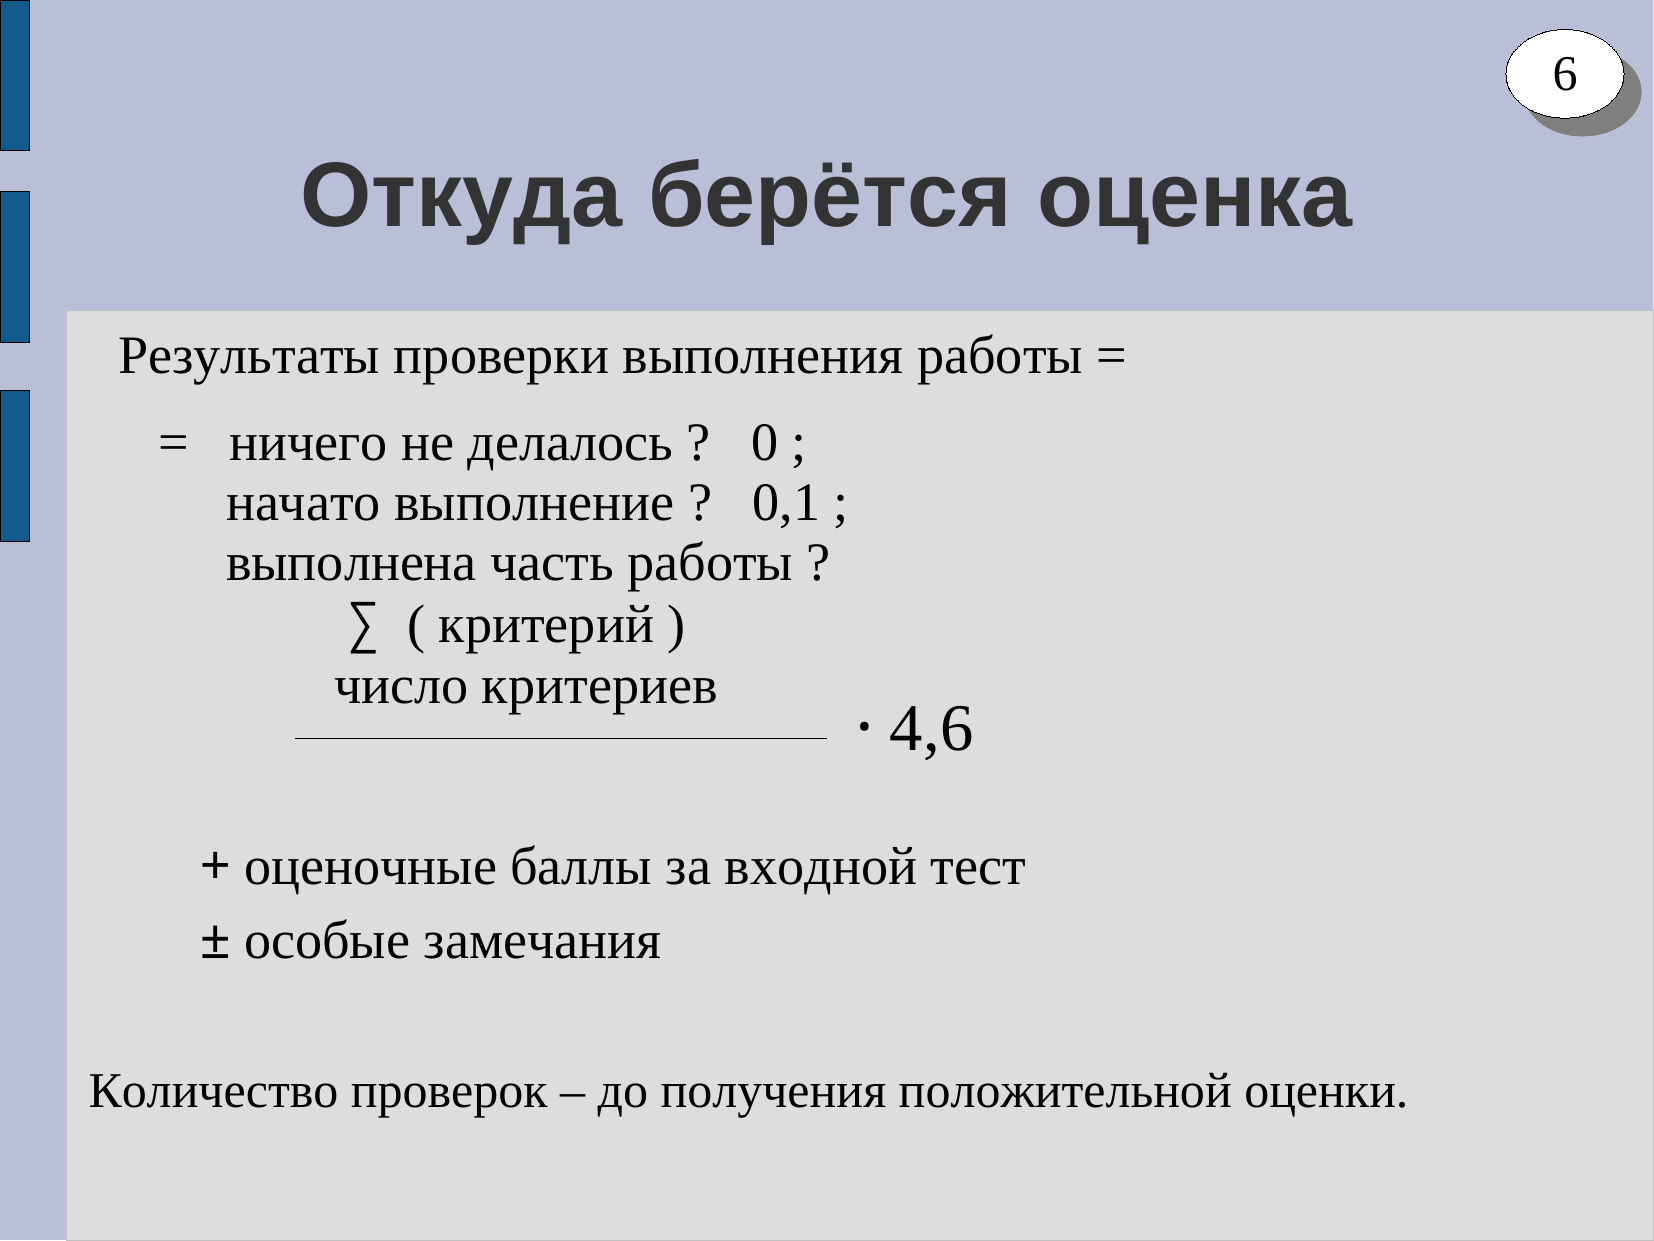

6
# Откуда берётся оценка
Результаты проверки выполнения работы =
 = ничего не делалось ? 0 ;
 начато выполнение ? 0,1 ;
 выполнена часть работы ?
 ∑ ( критерий )
 число критериев
· 4,6
+ оценочные баллы за входной тест
± особые замечания
Количество проверок – до получения положительной оценки.